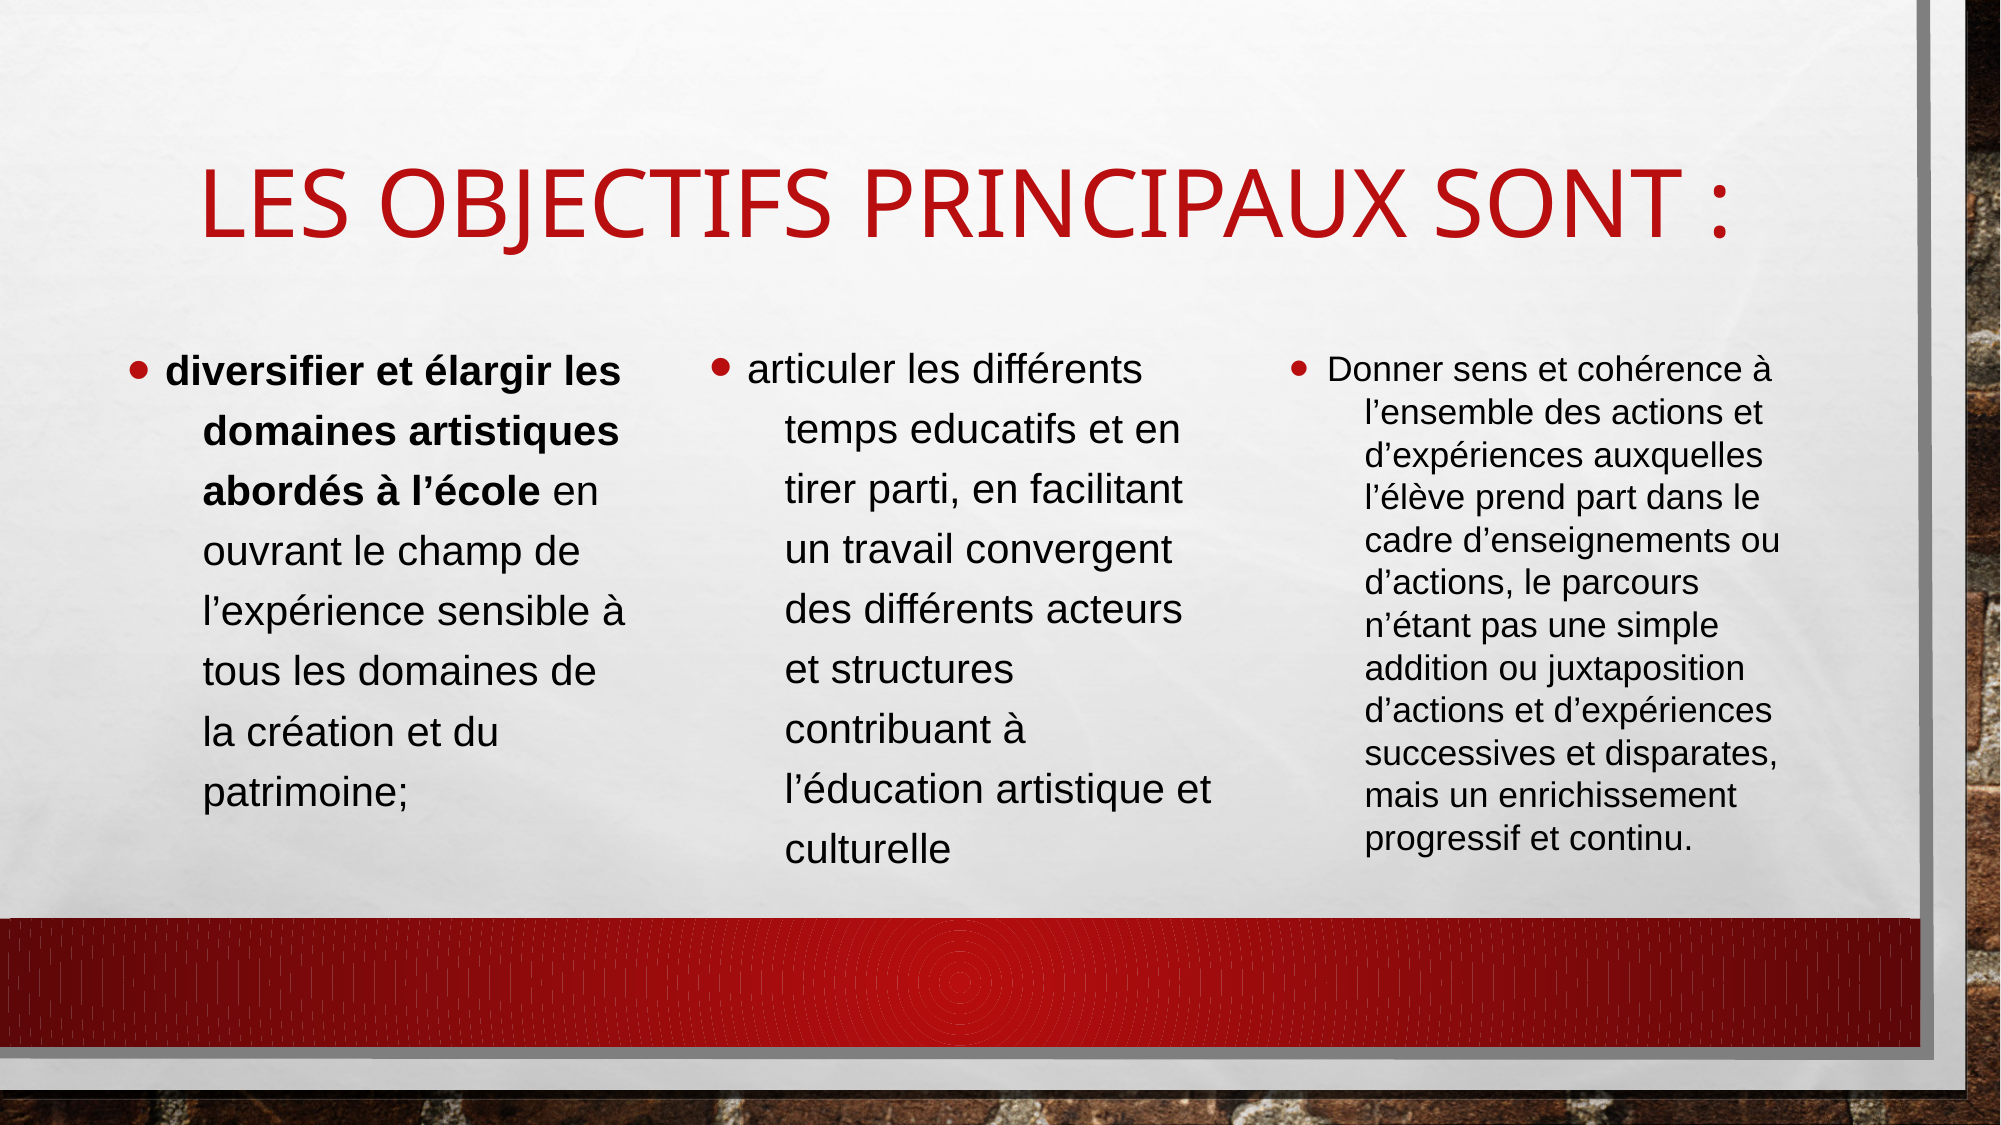

# Les objectifs principaux sont :
diversifier et élargir les domaines artistiques abordés à l’école en ouvrant le champ de l’expérience sensible à tous les domaines de la création et du patrimoine;
articuler les différents temps educatifs et en tirer parti, en facilitant un travail convergent des différents acteurs et structures contribuant à l’éducation artistique et culturelle
Donner sens et cohérence à l’ensemble des actions et d’expériences auxquelles l’élève prend part dans le cadre d’enseignements ou d’actions, le parcours n’étant pas une simple addition ou juxtaposition d’actions et d’expériences successives et disparates, mais un enrichissement progressif et continu.